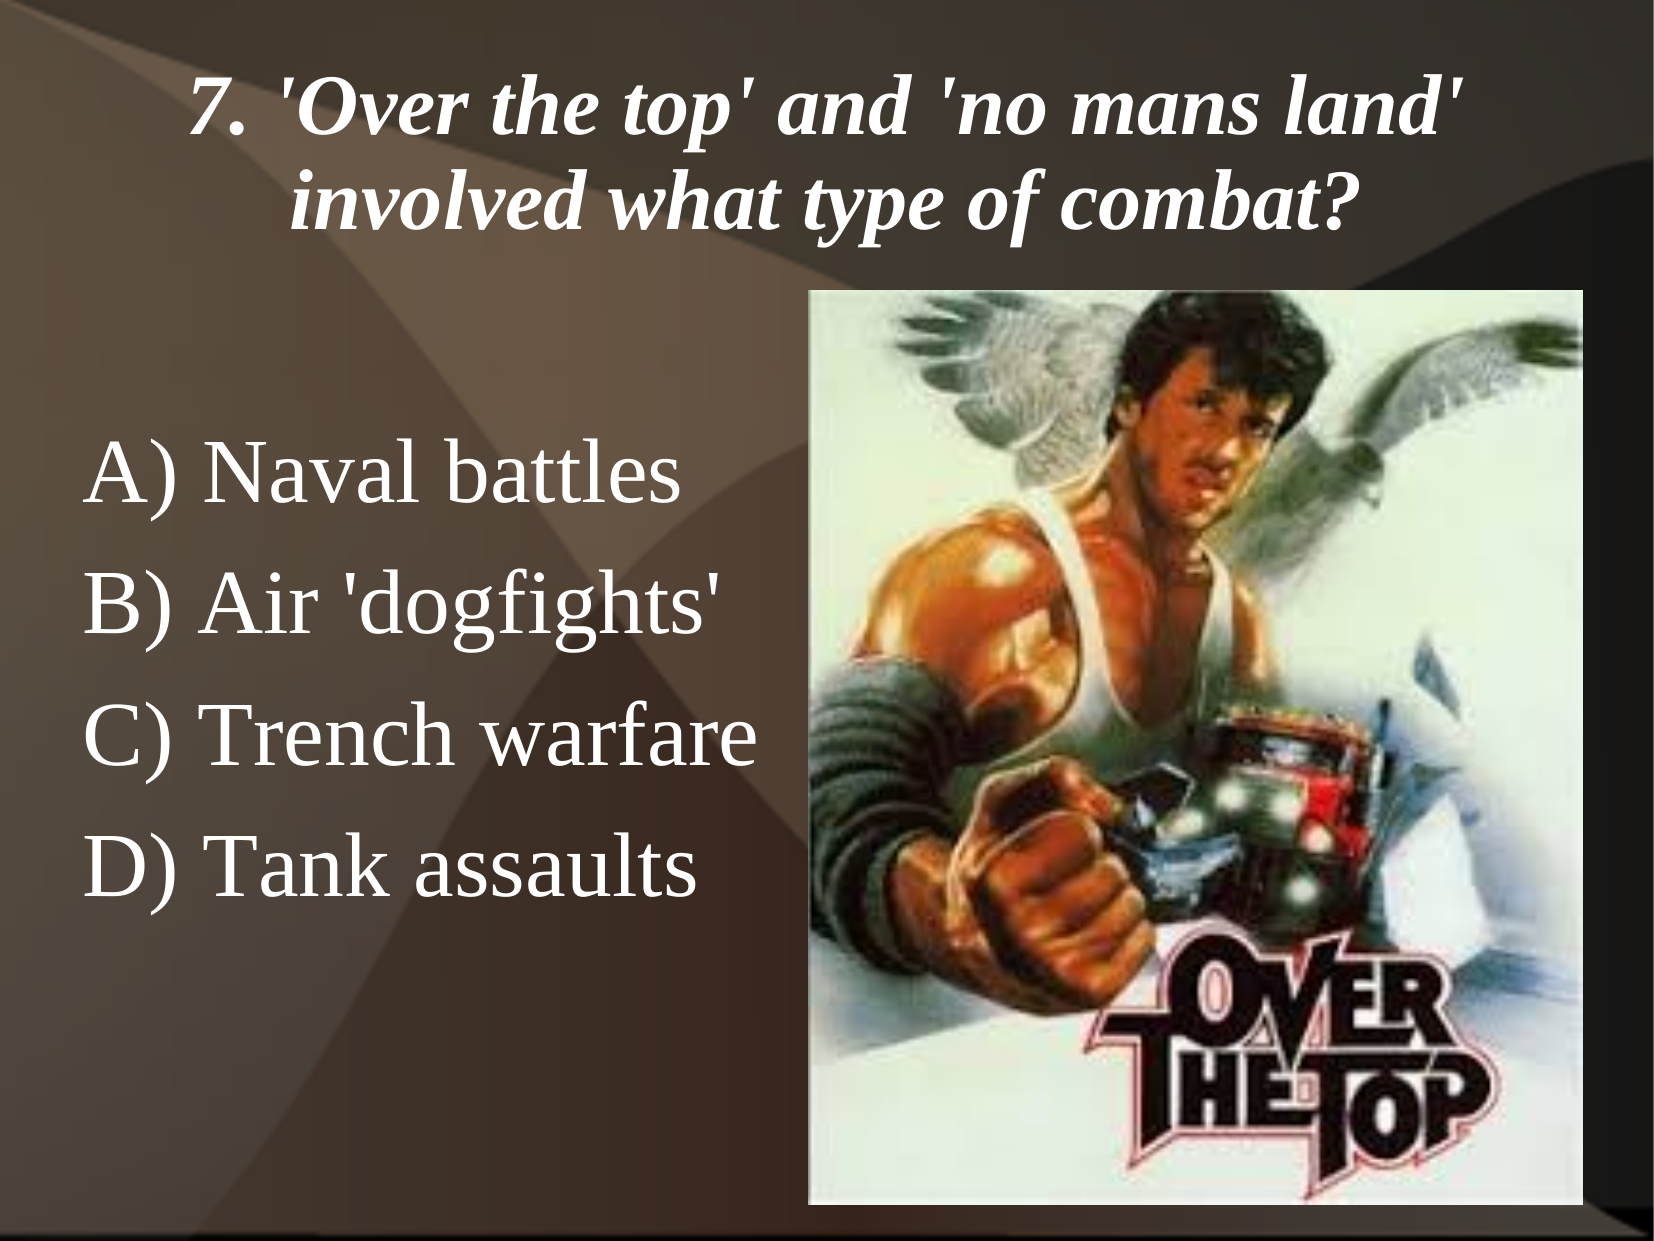

# 7. 'Over the top' and 'no mans land' involved what type of combat?
A) Naval battles
B) Air 'dogfights'
C) Trench warfare
D) Tank assaults